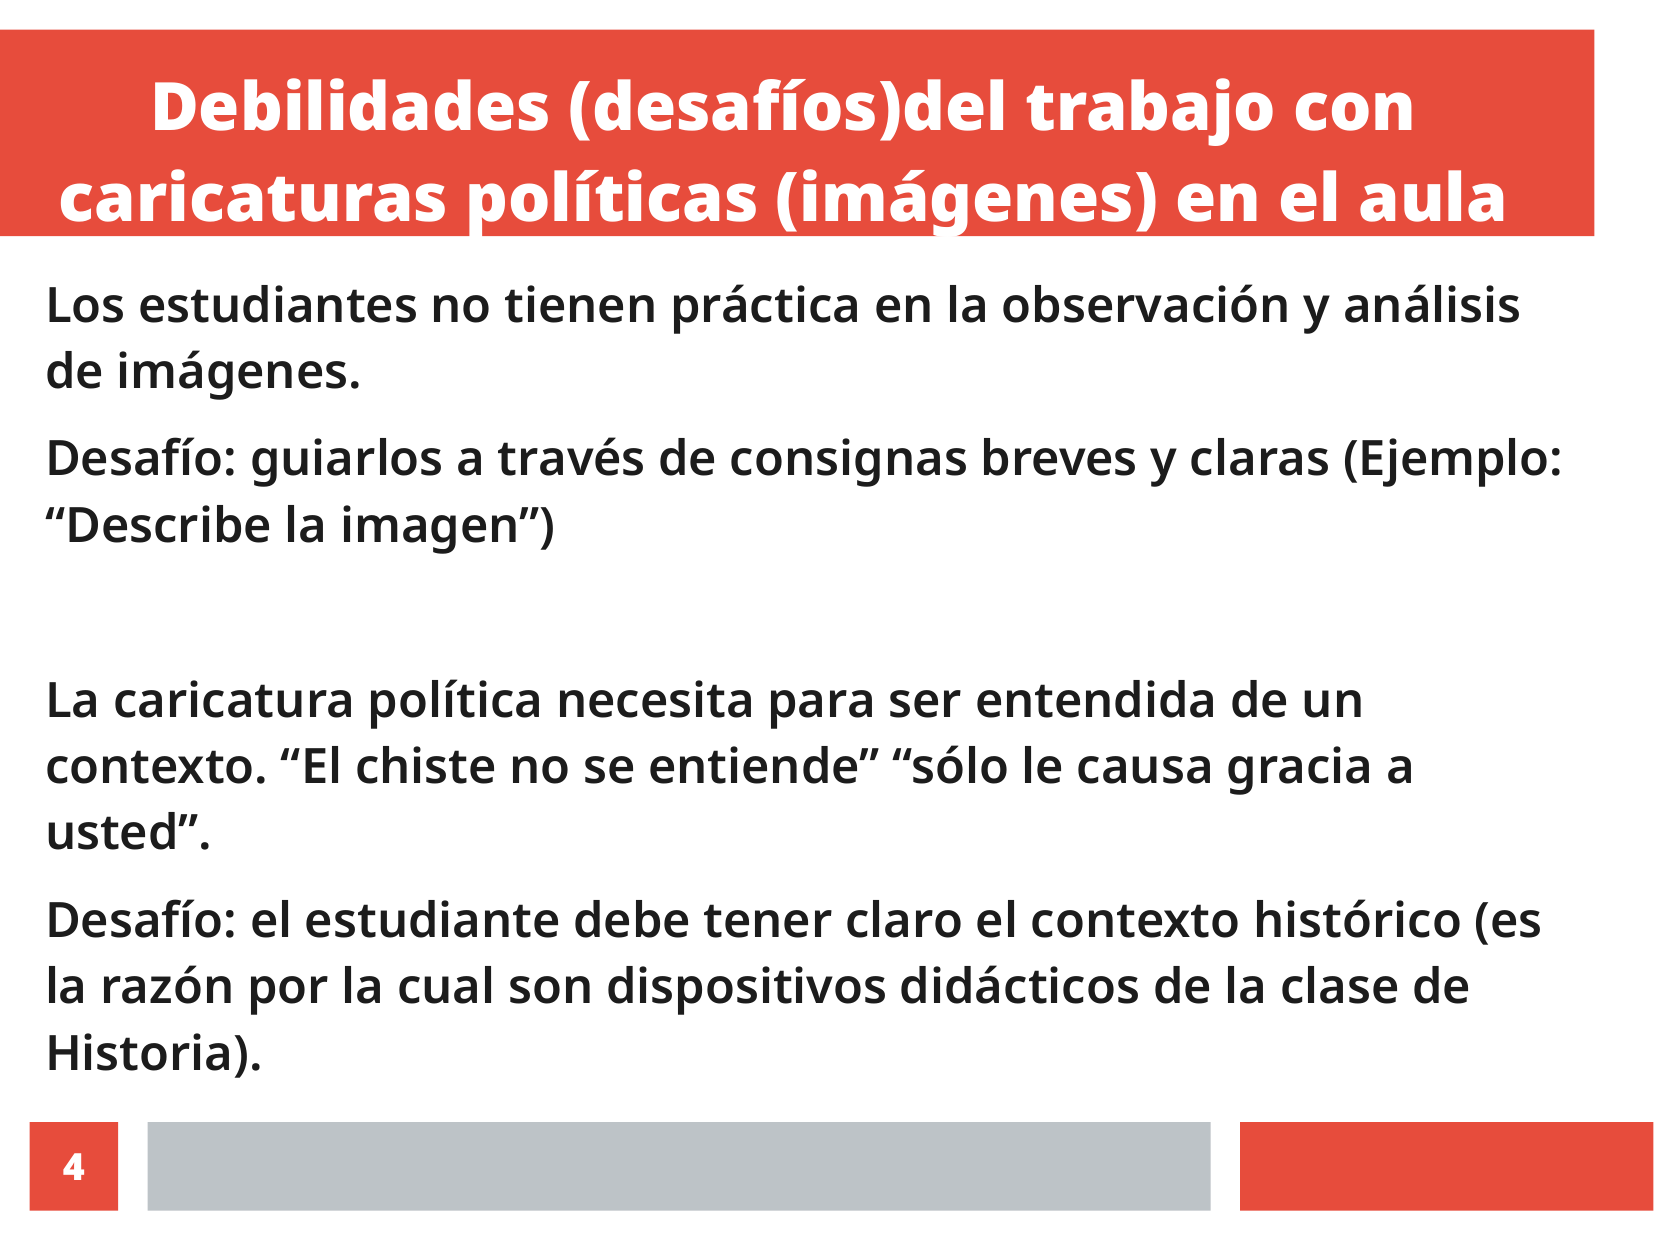

# Debilidades (desafíos)del trabajo con caricaturas políticas (imágenes) en el aula
Los estudiantes no tienen práctica en la observación y análisis de imágenes.
Desafío: guiarlos a través de consignas breves y claras (Ejemplo: “Describe la imagen”)
La caricatura política necesita para ser entendida de un contexto. “El chiste no se entiende” “sólo le causa gracia a usted”.
Desafío: el estudiante debe tener claro el contexto histórico (es la razón por la cual son dispositivos didácticos de la clase de Historia).
4